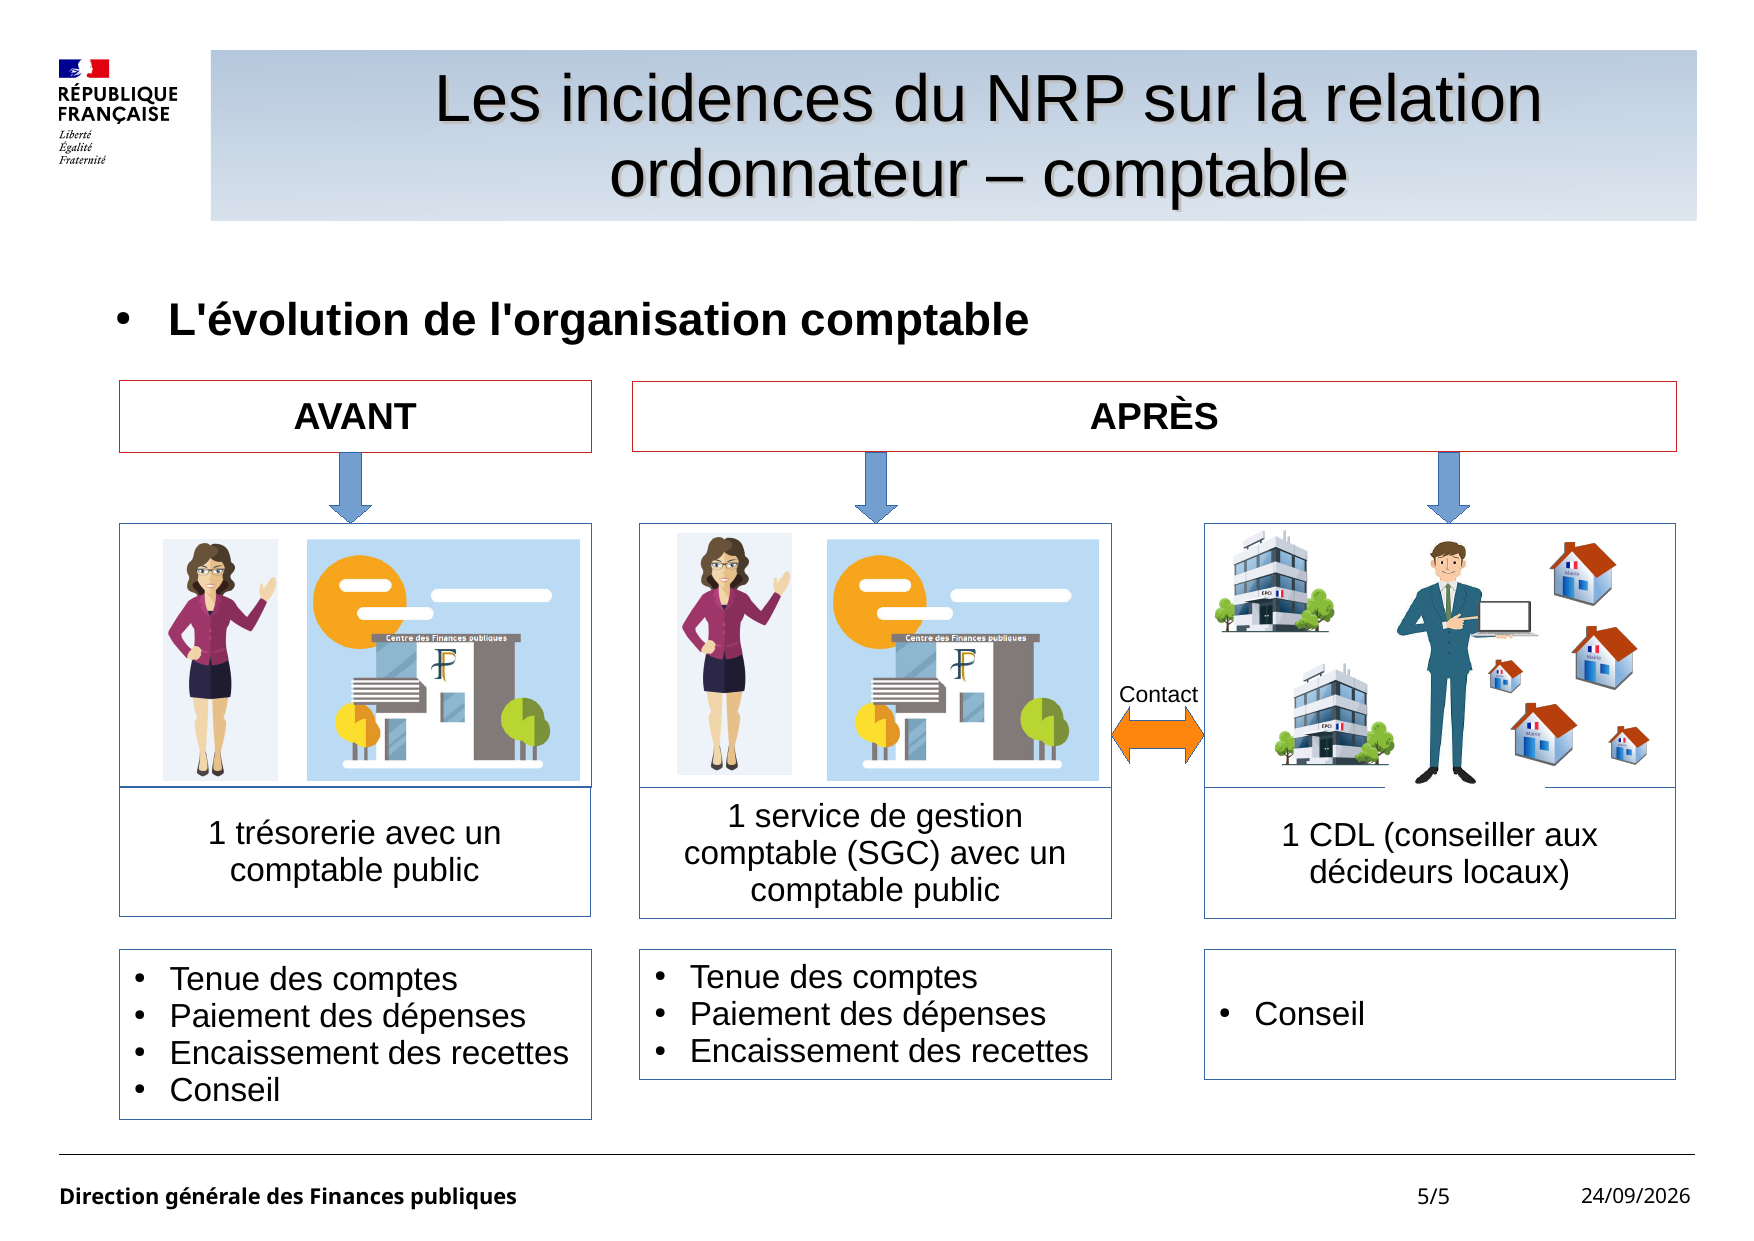

# Les incidences du NRP sur la relation ordonnateur – comptable
L'évolution de l'organisation comptable
AVANT
APRÈS
Contact
1 trésorerie avec un comptable public
1 service de gestion comptable (SGC) avec un comptable public
1 CDL (conseiller aux décideurs locaux)
Tenue des comptes
Paiement des dépenses
Encaissement des recettes
Conseil
Tenue des comptes
Paiement des dépenses
Encaissement des recettes
Conseil